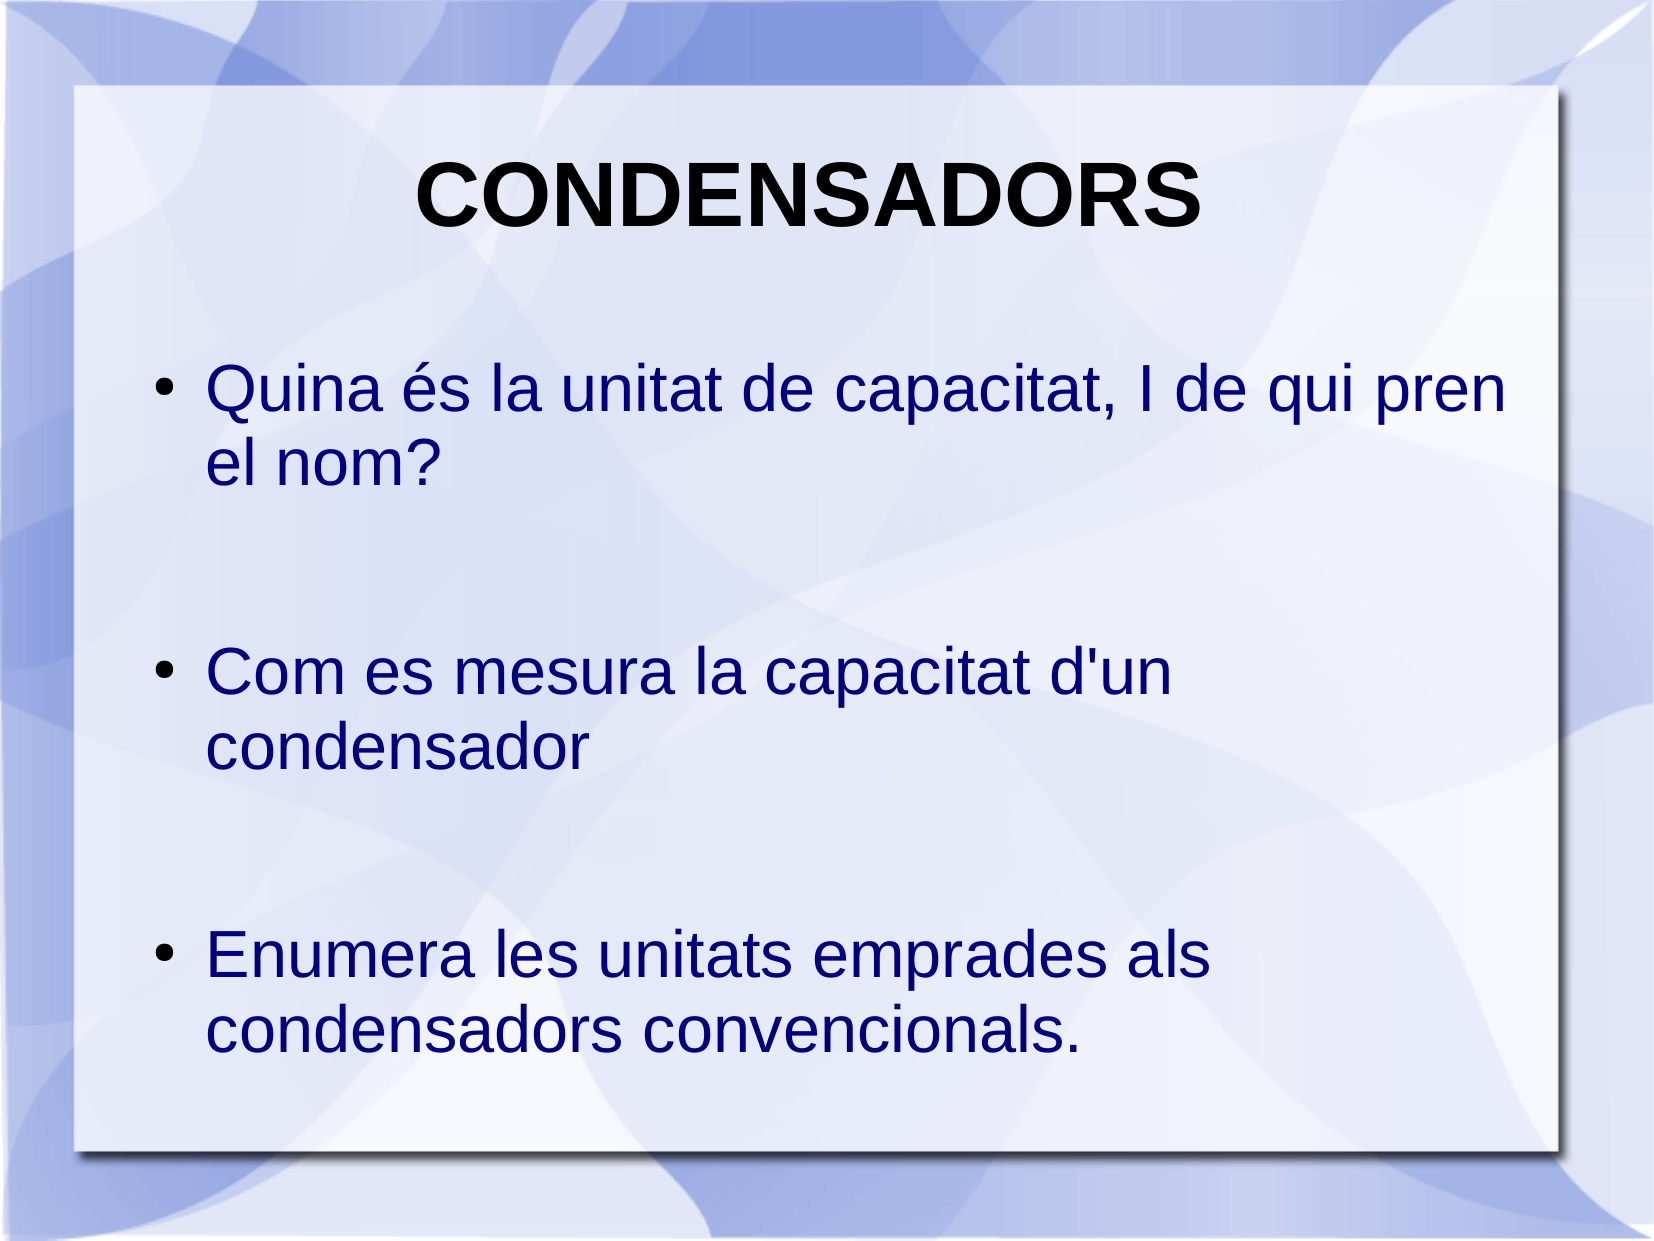

# CONDENSADORS
Quina és la unitat de capacitat, I de qui pren el nom?
Com es mesura la capacitat d'un condensador
Enumera les unitats emprades als condensadors convencionals.